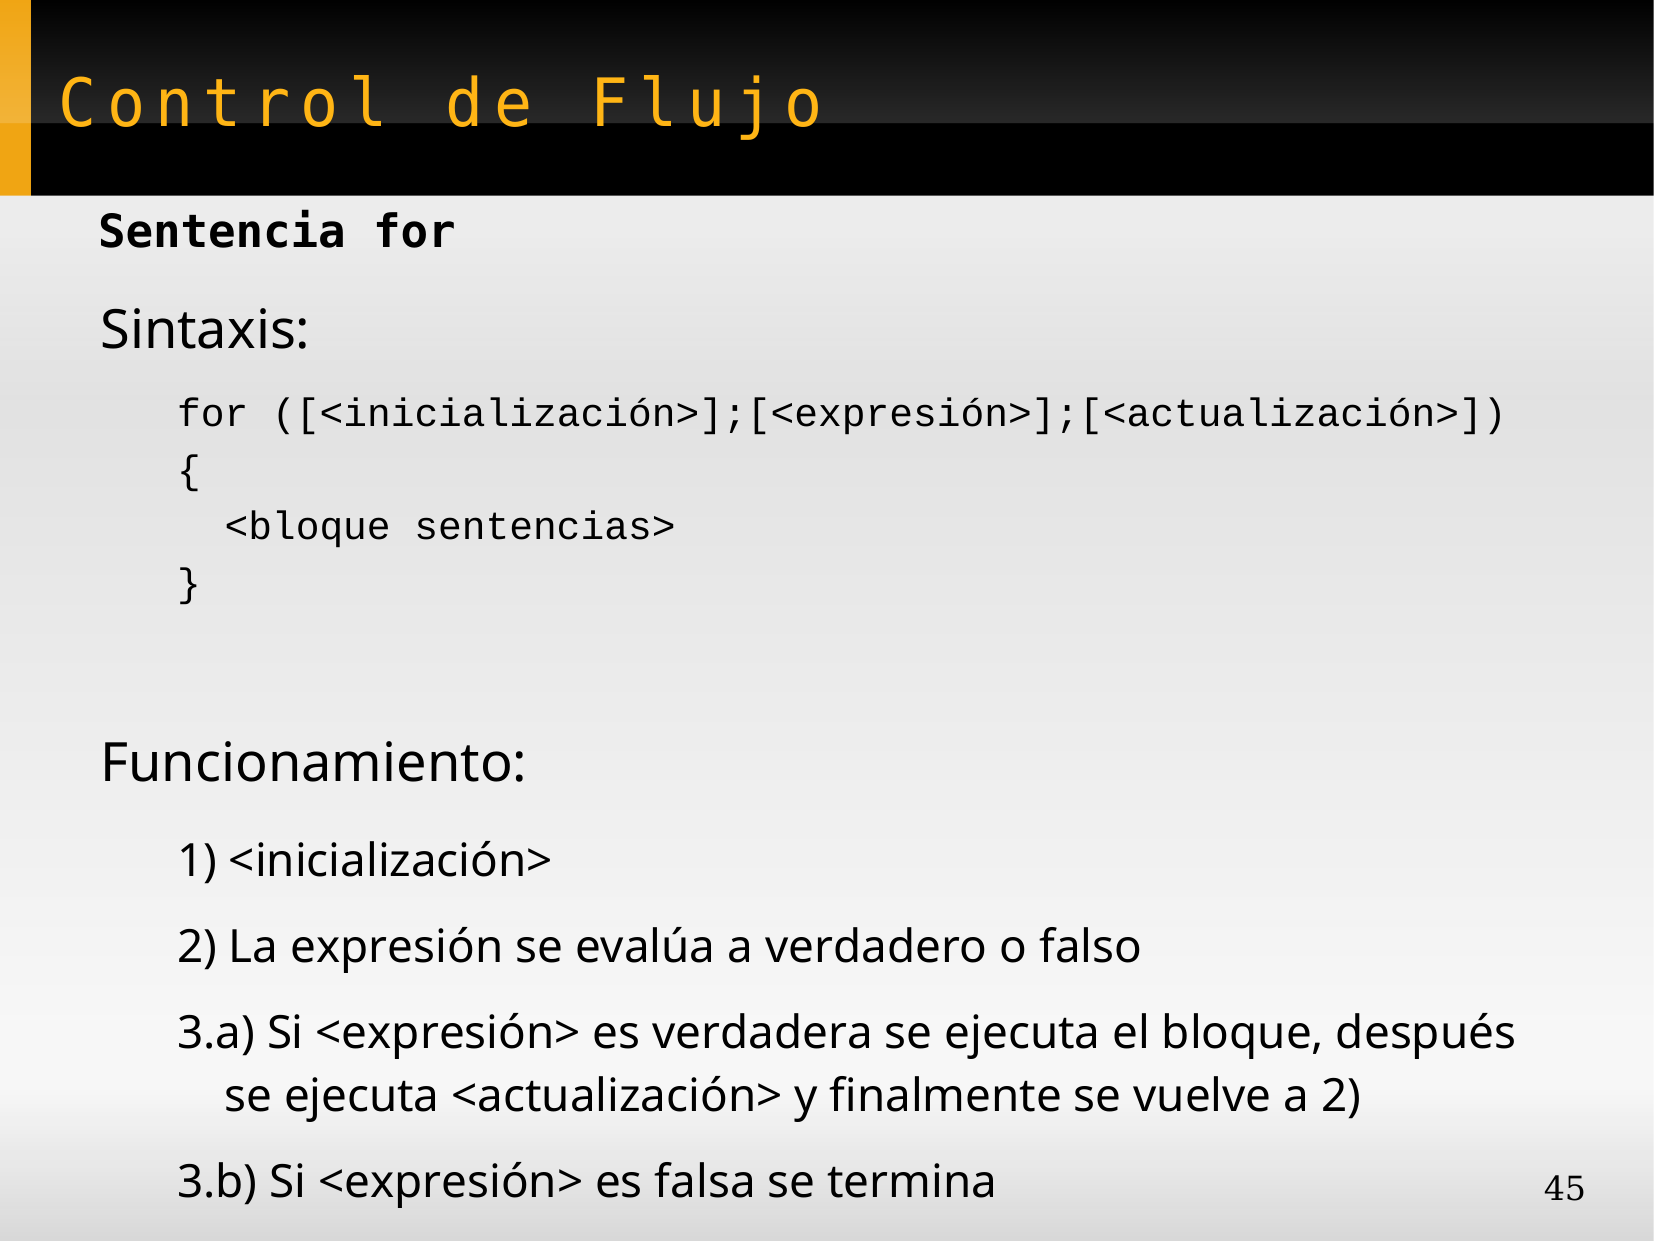

# Control de Flujo
Sentencia for
Sintaxis:
for ([<inicialización>];[<expresión>];[<actualización>])
{
 <bloque sentencias>
}
Funcionamiento:
1) <inicialización>
2) La expresión se evalúa a verdadero o falso
3.a) Si <expresión> es verdadera se ejecuta el bloque, después se ejecuta <actualización> y finalmente se vuelve a 2)
3.b) Si <expresión> es falsa se termina
45